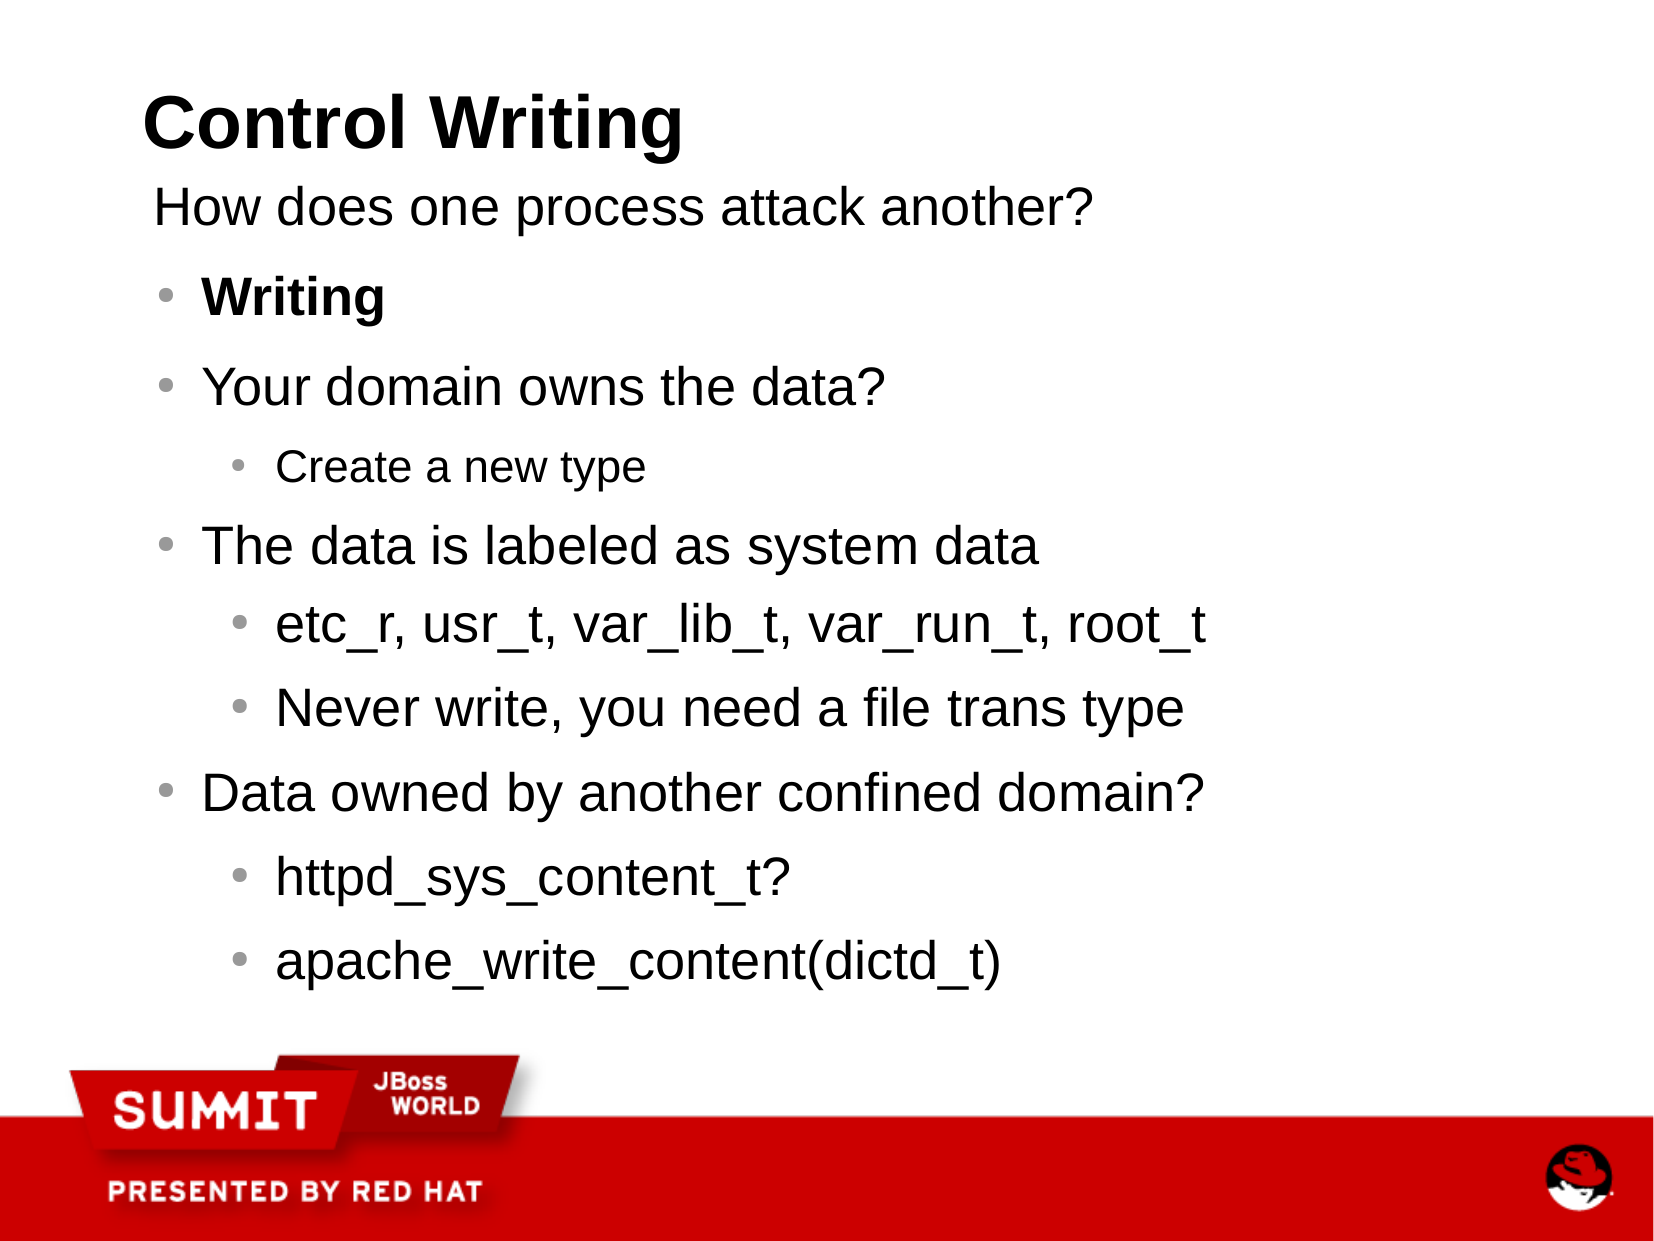

# Control Writing
How does one process attack another?
Writing
Your domain owns the data?
Create a new type
The data is labeled as system data
etc_r, usr_t, var_lib_t, var_run_t, root_t
Never write, you need a file trans type
Data owned by another confined domain?
httpd_sys_content_t?
apache_write_content(dictd_t)